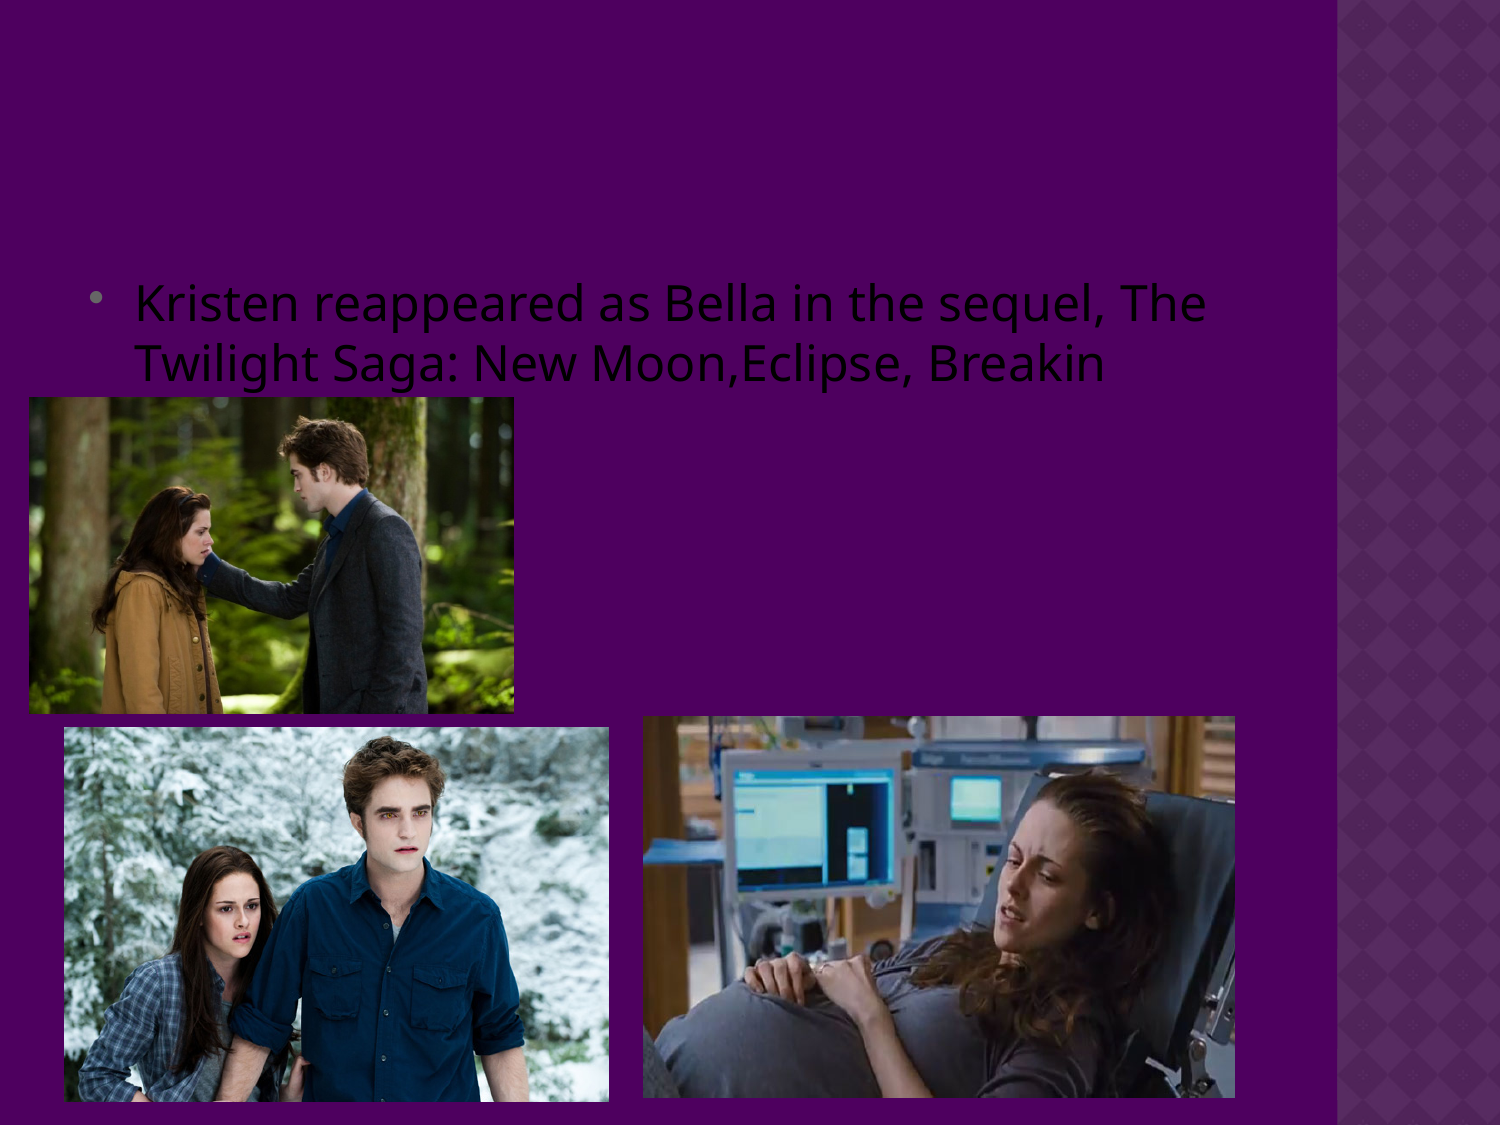

#
Kristen reappeared as Bella in the sequel, The Twilight Saga: New Moon,Eclipse, Breakin Dawn